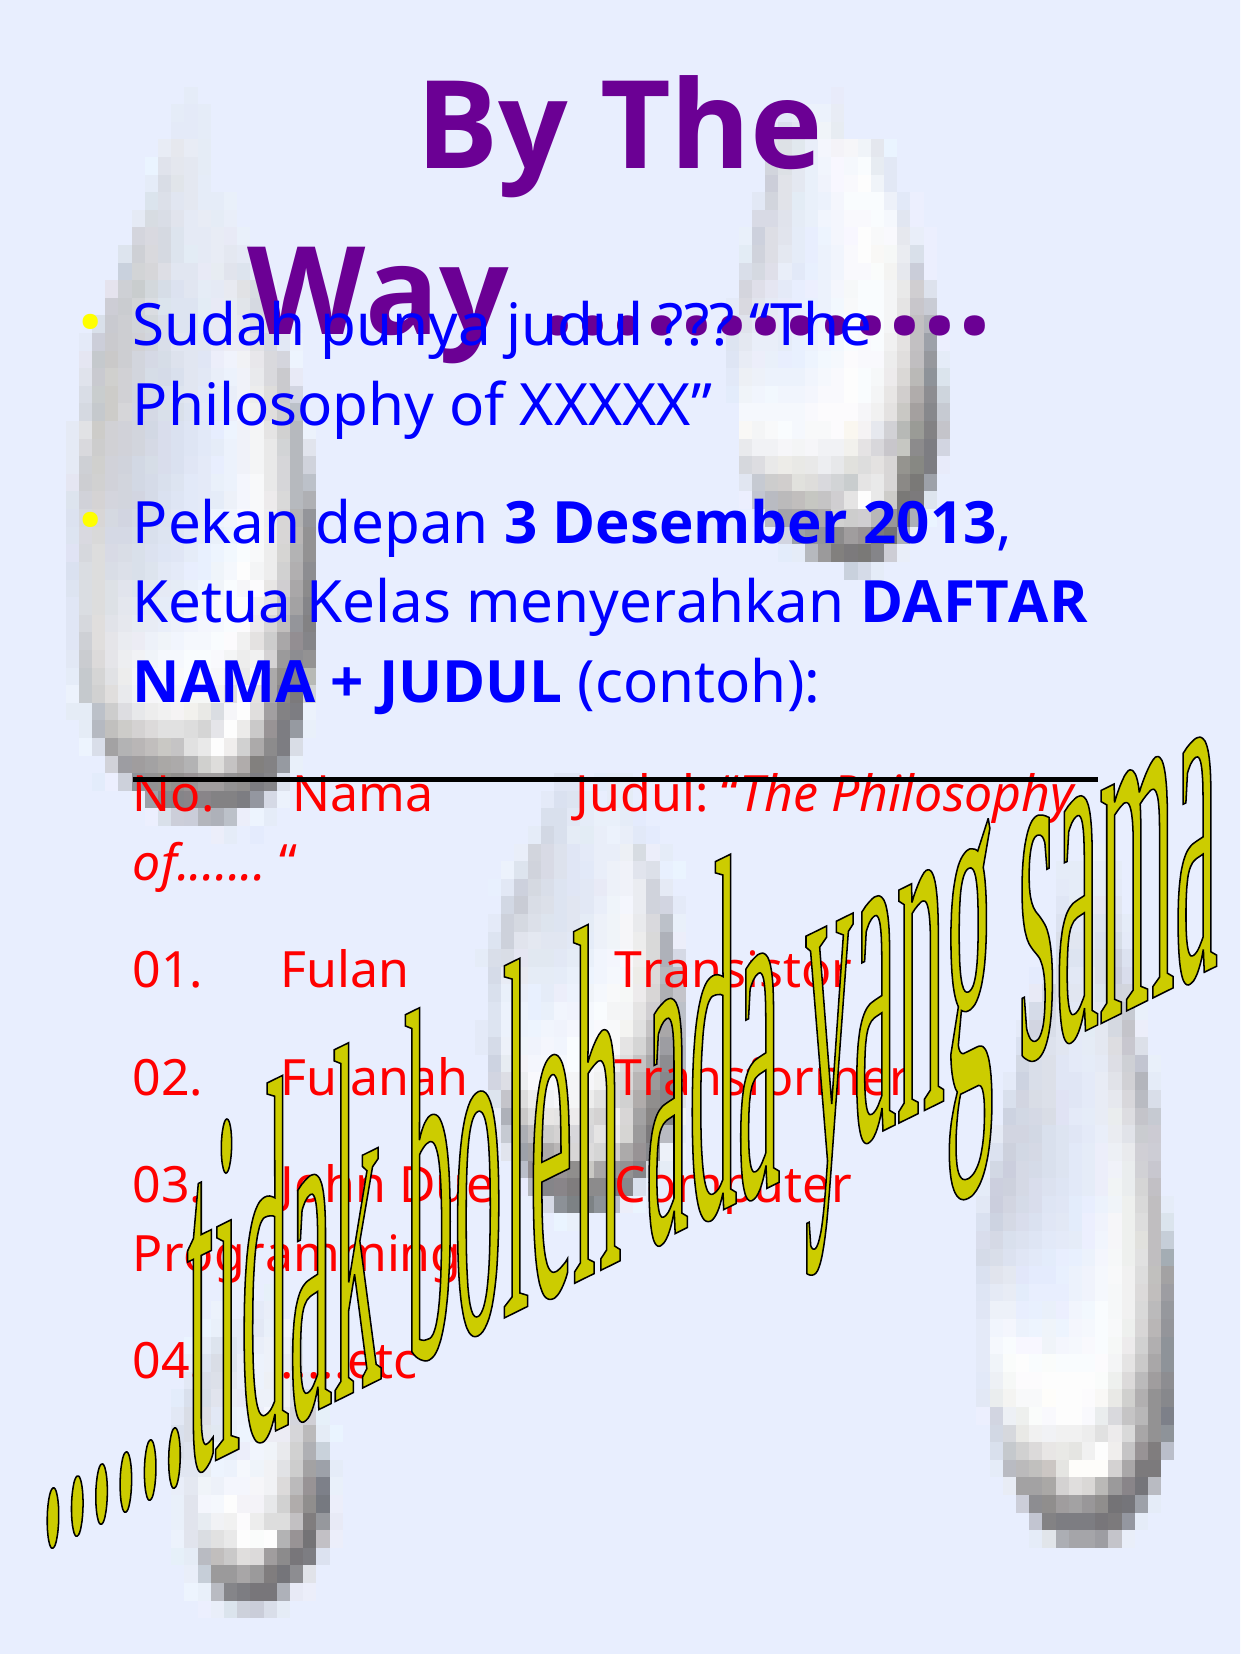

# By The Way .............
Sudah punya judul ??? “The Philosophy of XXXXX”
Pekan depan 3 Desember 2013, Ketua Kelas menyerahkan DAFTAR NAMA + JUDUL (contoh):
No. Nama 		Judul: “The Philosophy of....... “
01. 	Fulan			 Transistor
02. 	Fulanah		 Transformer
03.		John Due		 Computer Programming
04.		.....etc
......tidak boleh ada yang sama